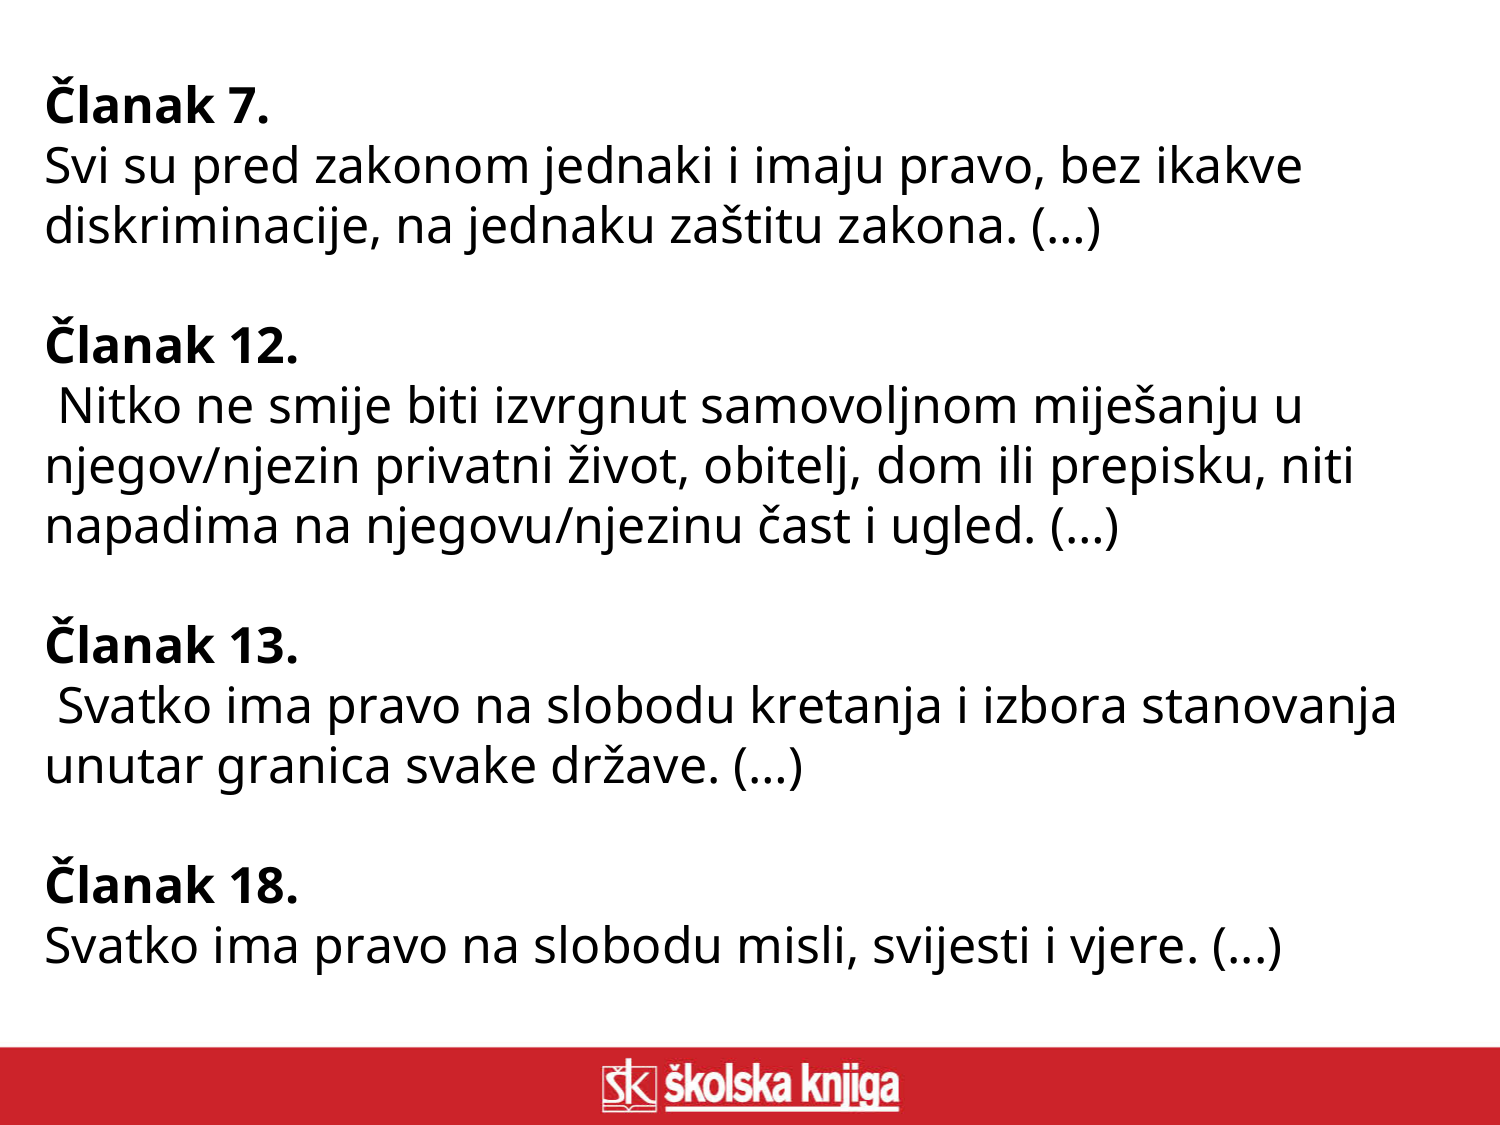

Članak 7.
Svi su pred zakonom jednaki i imaju pravo, bez ikakve diskriminacije, na jednaku zaštitu zakona. (…)
Članak 12.
 Nitko ne smije biti izvrgnut samovoljnom miješanju u njegov/njezin privatni život, obitelj, dom ili prepisku, niti napadima na njegovu/njezinu čast i ugled. (…)
Članak 13.
 Svatko ima pravo na slobodu kretanja i izbora stanovanja unutar granica svake države. (…)
Članak 18.
Svatko ima pravo na slobodu misli, svijesti i vjere. (...)